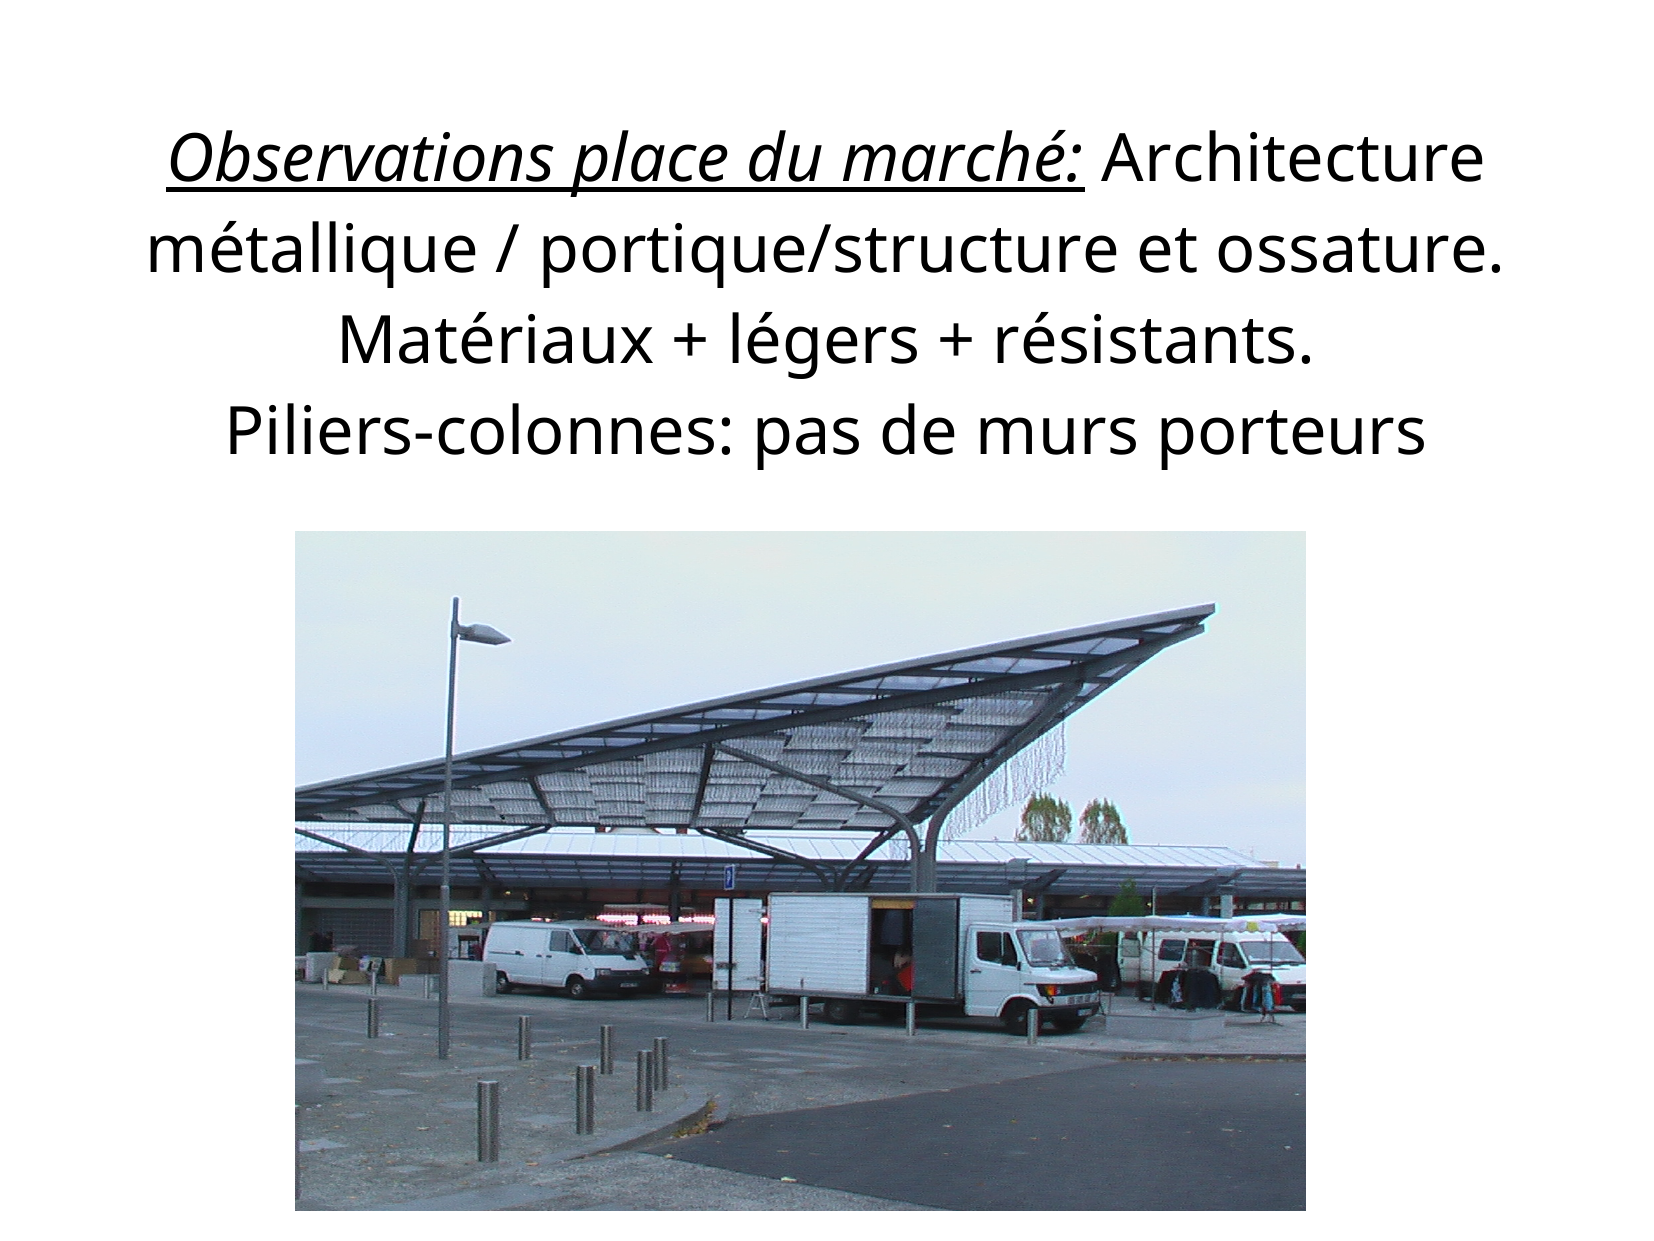

# Observations place du marché: Architecture métallique / portique/structure et ossature. Matériaux + légers + résistants. Piliers-colonnes: pas de murs porteurs